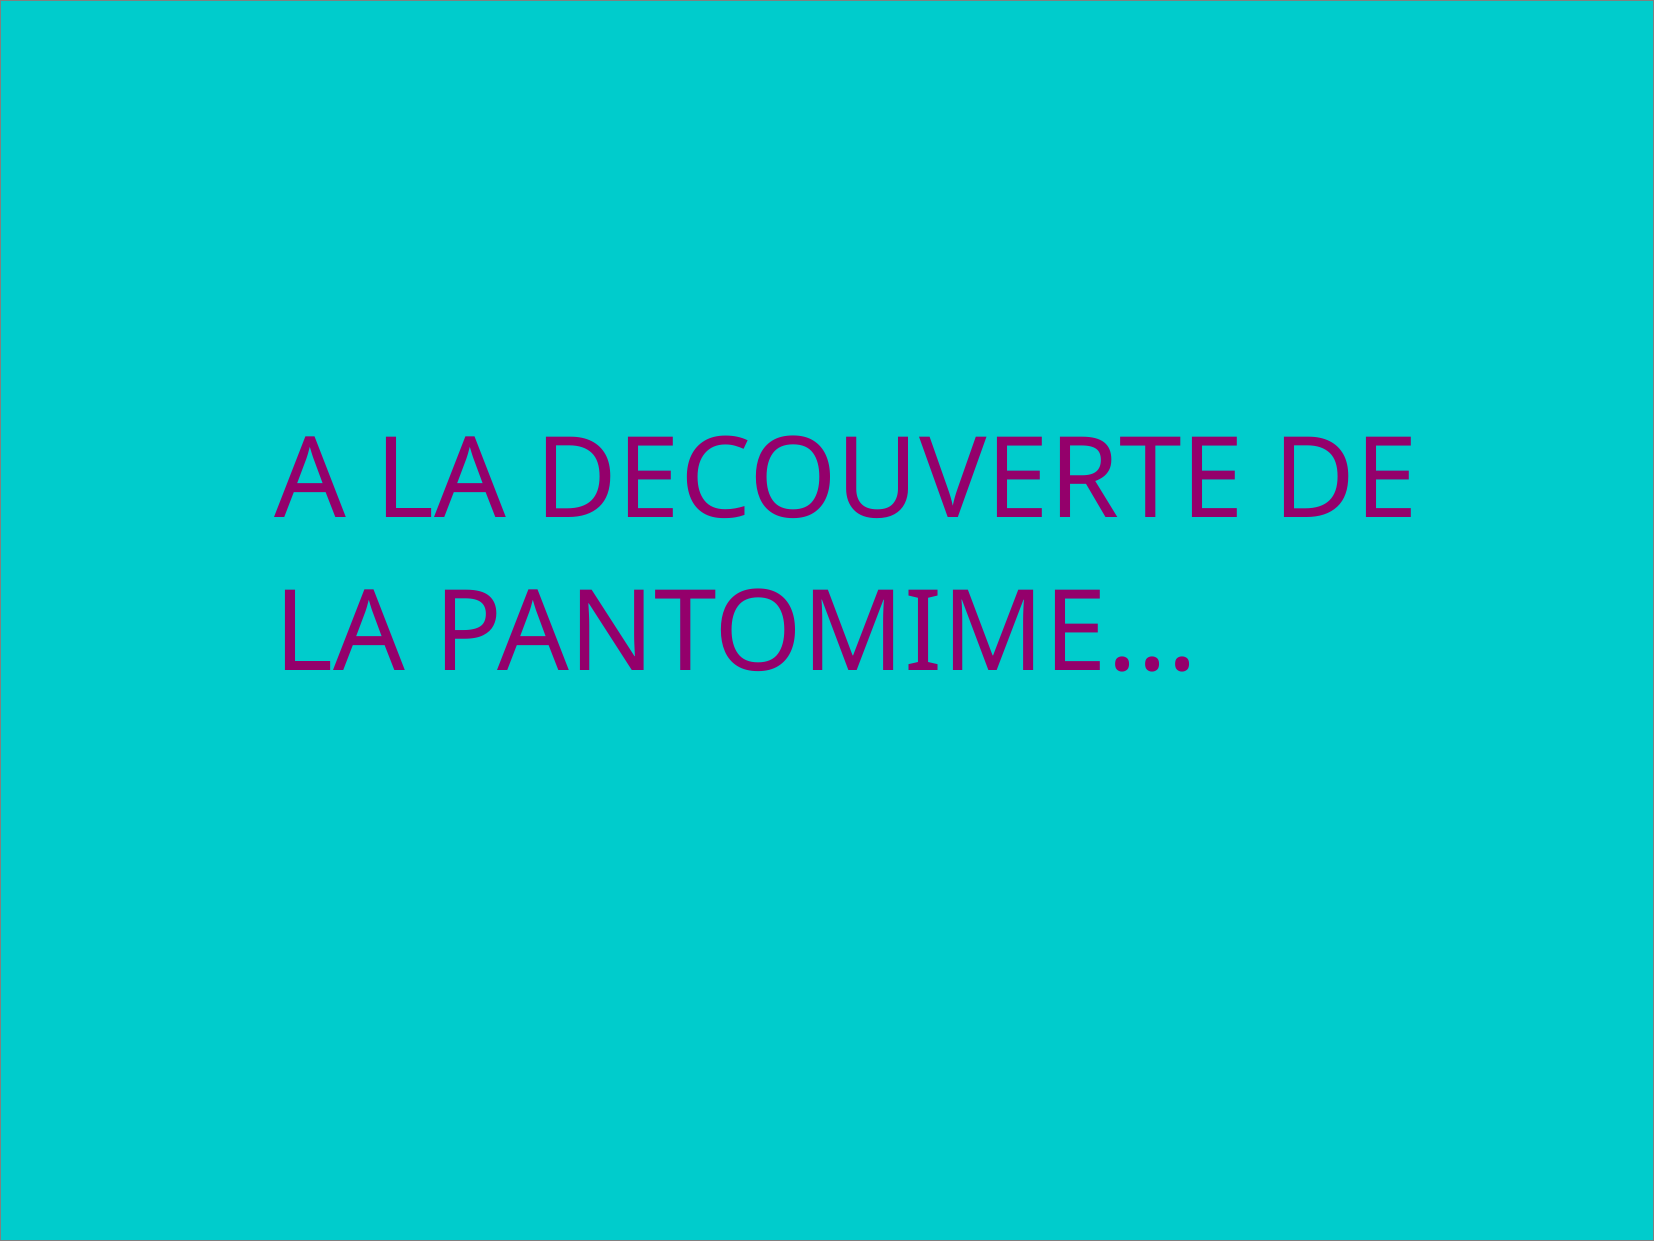

#
A LA DECOUVERTE DE LA PANTOMIME...